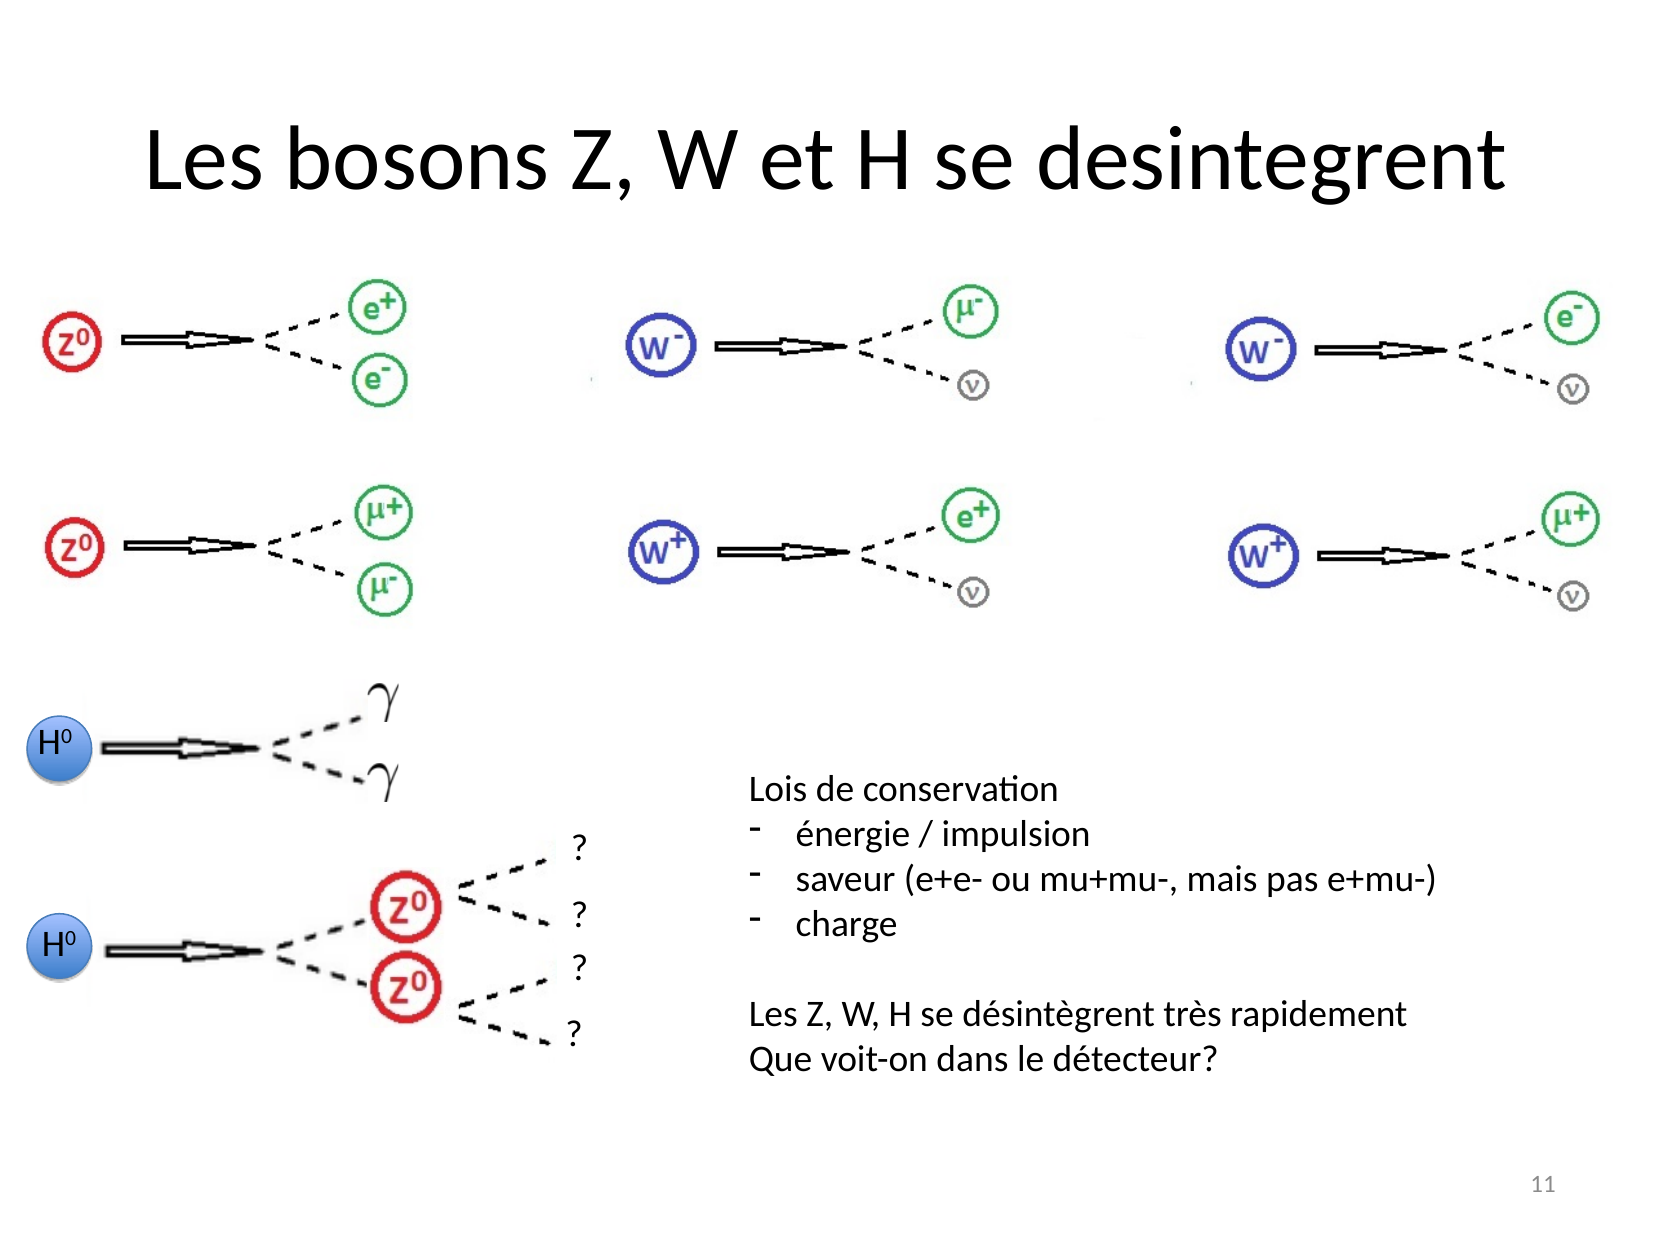

# Les bosons Z, W et H se desintegrent
H0
Lois de conservation
énergie / impulsion
saveur (e+e- ou mu+mu-, mais pas e+mu-)
charge
Les Z, W, H se désintègrent très rapidement
Que voit-on dans le détecteur?
?
?
H0
?
?